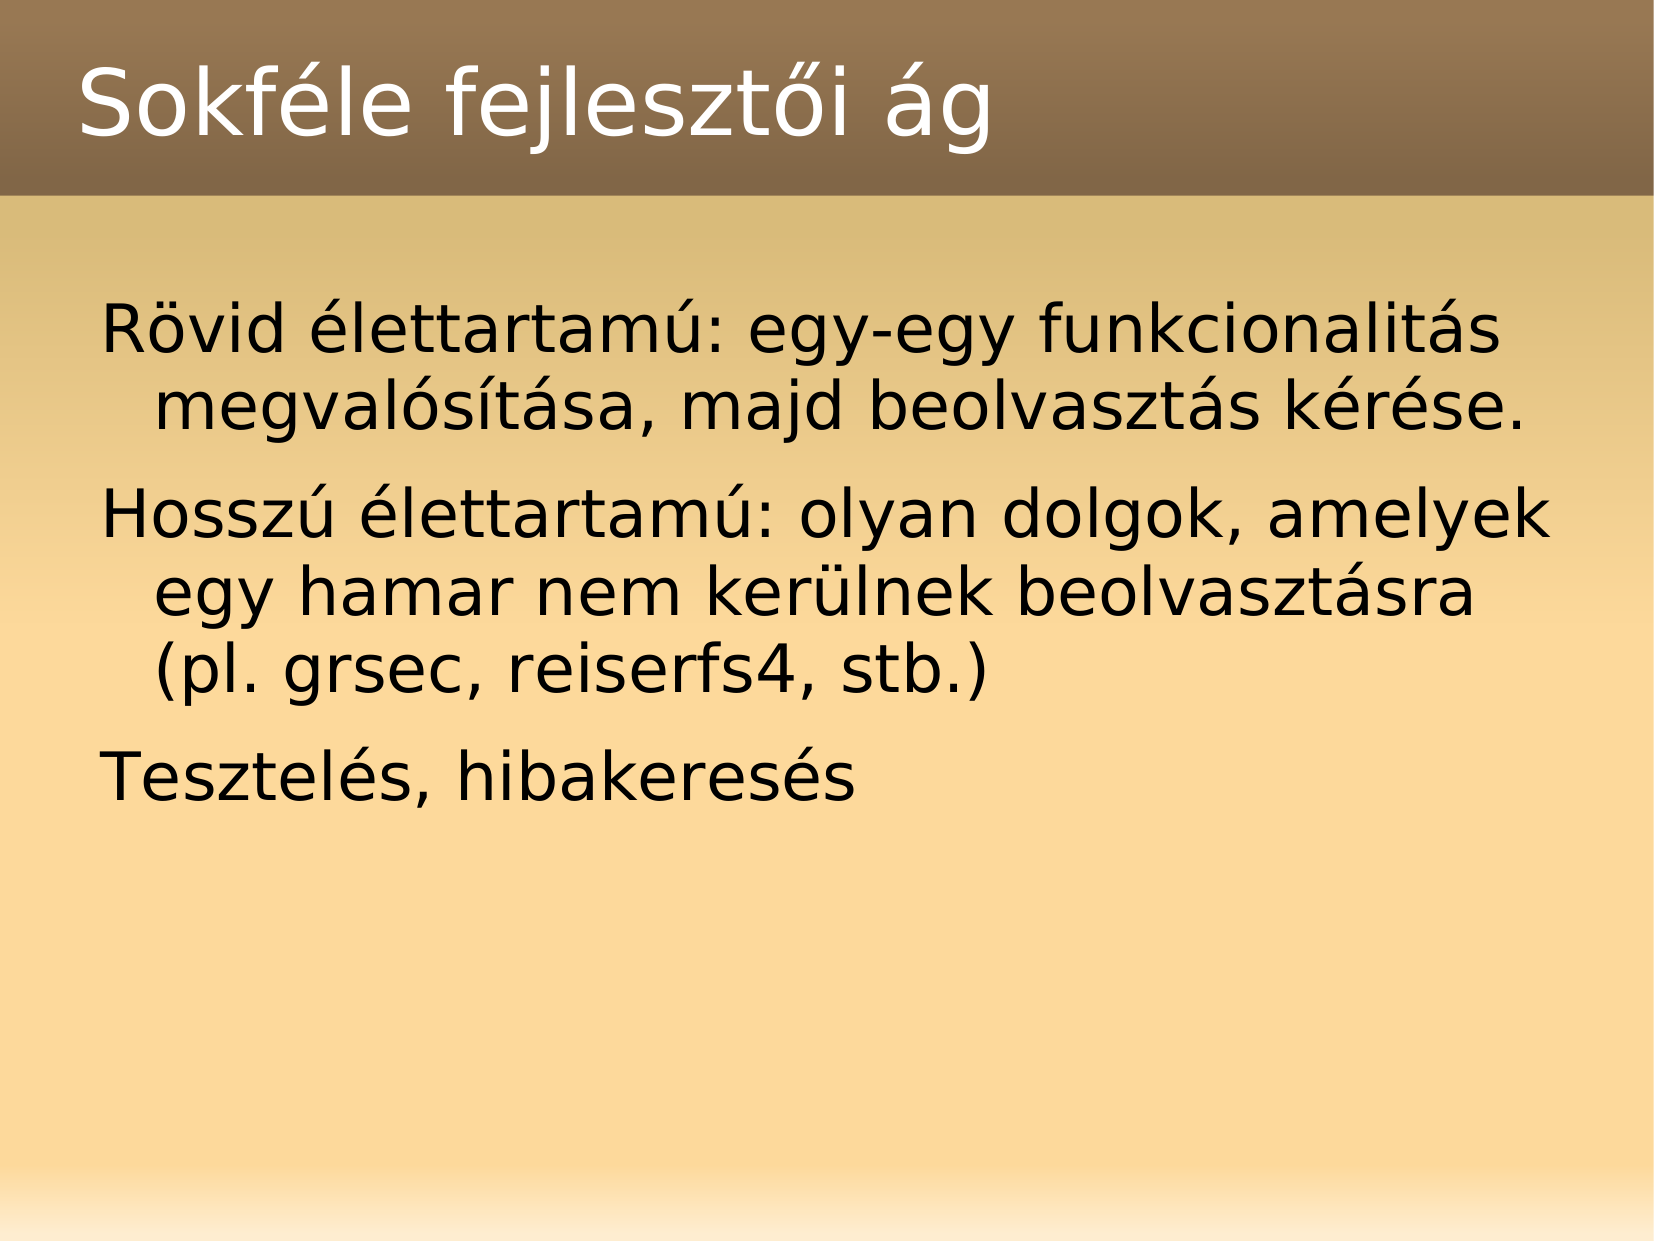

# Sokféle fejlesztői ág
Rövid élettartamú: egy-egy funkcionalitás megvalósítása, majd beolvasztás kérése.
Hosszú élettartamú: olyan dolgok, amelyek egy hamar nem kerülnek beolvasztásra (pl. grsec, reiserfs4, stb.)
Tesztelés, hibakeresés